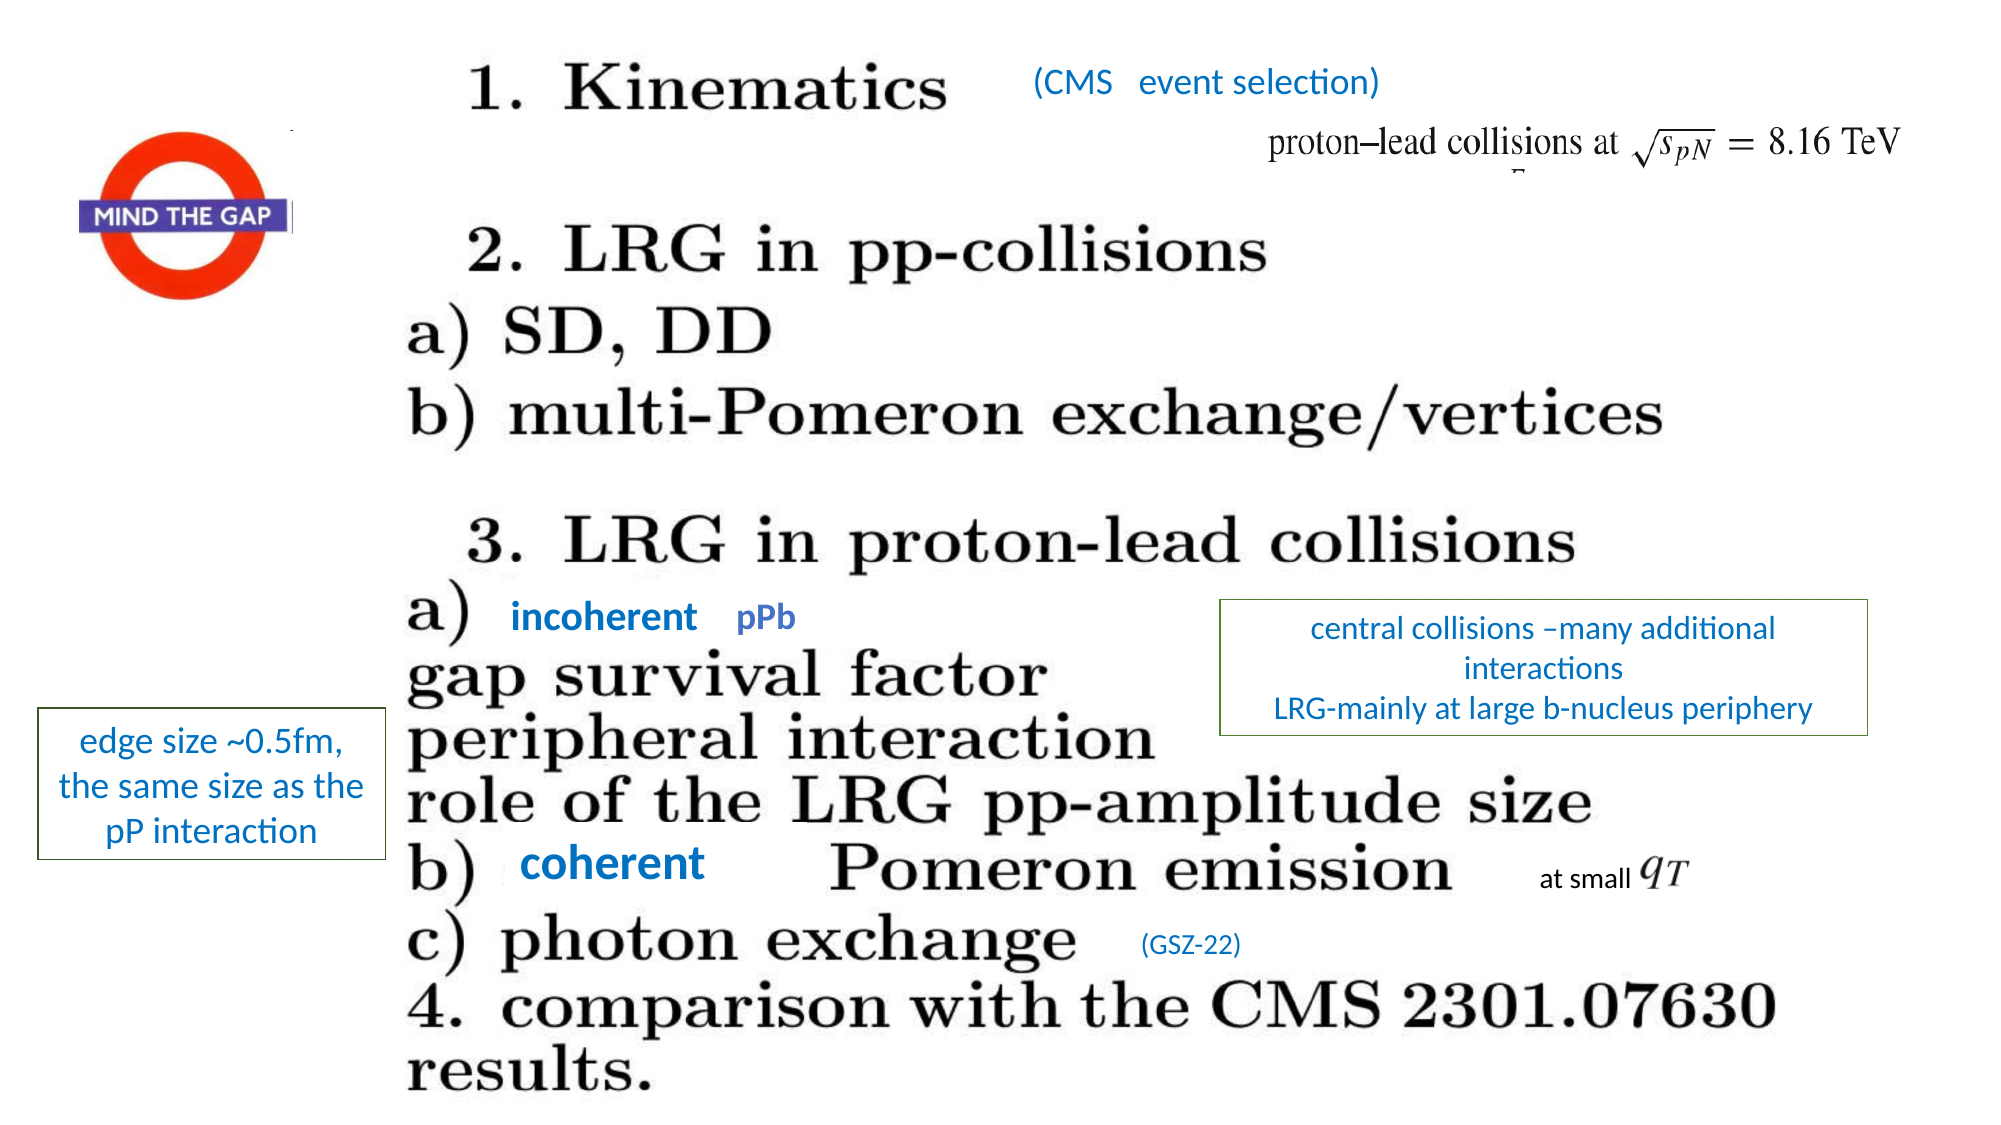

(CMS event selection)
incoherent
pPb
central collisions –many additional interactions
LRG-mainly at large b-nucleus periphery
edge size ~0.5fm,
the same size as the pP interaction
coherent
at small
(GSZ-22)